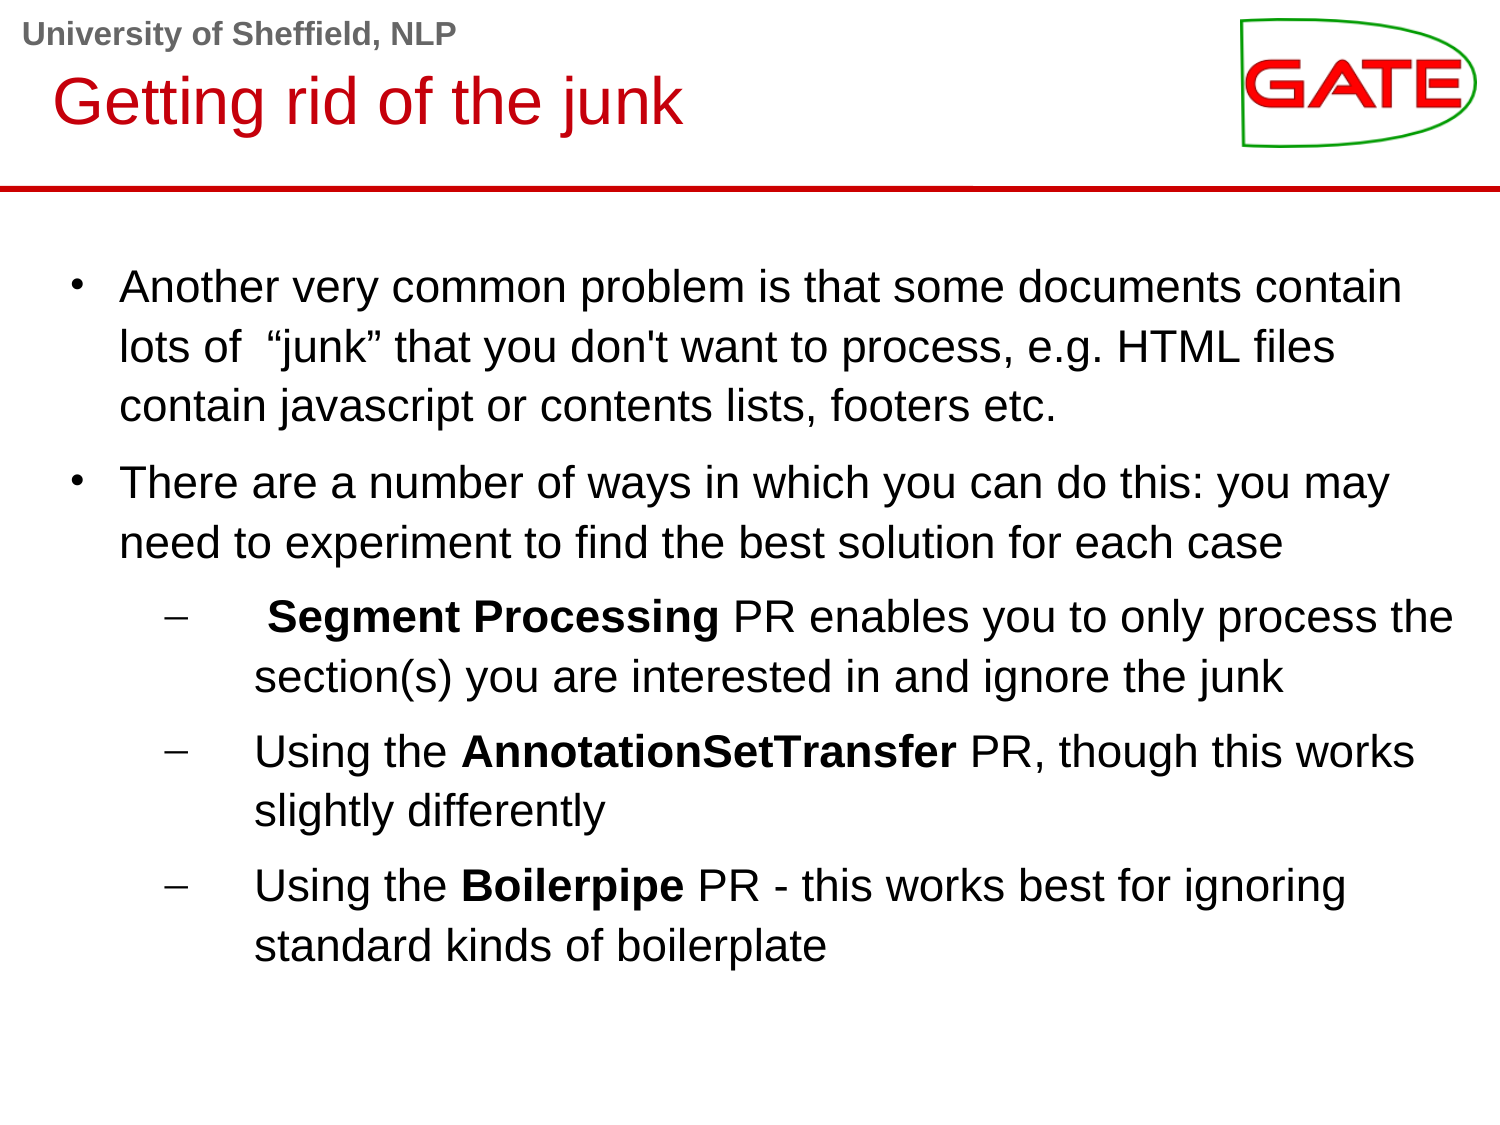

# Getting rid of the junk
Another very common problem is that some documents contain lots of “junk” that you don't want to process, e.g. HTML files contain javascript or contents lists, footers etc.
There are a number of ways in which you can do this: you may need to experiment to find the best solution for each case
 Segment Processing PR enables you to only process the section(s) you are interested in and ignore the junk
Using the AnnotationSetTransfer PR, though this works slightly differently
Using the Boilerpipe PR - this works best for ignoring standard kinds of boilerplate